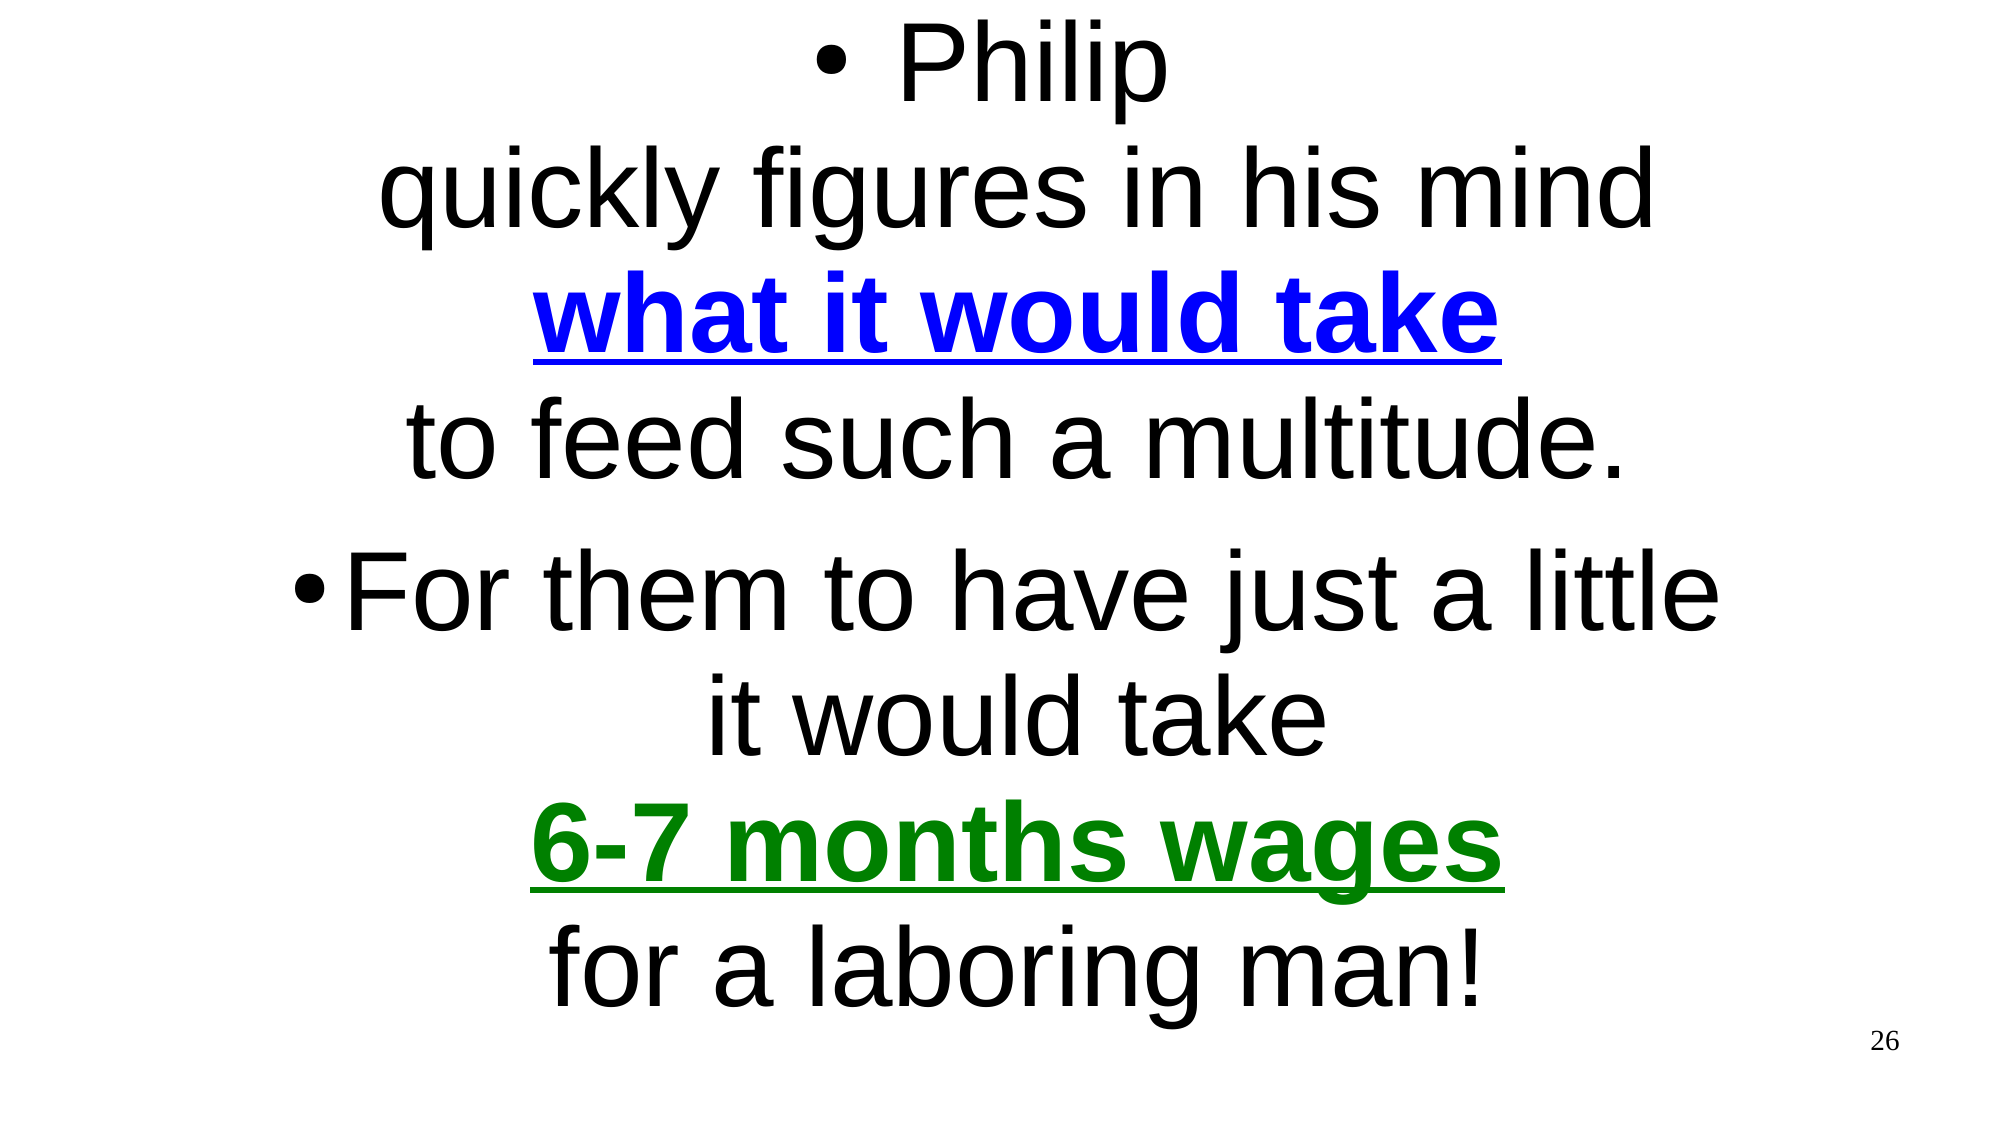

# Philip quickly figures in his mind what it would take to feed such a multitude.
For them to have just a little
it would take 
6-7 months wages 
for a laboring man!
26